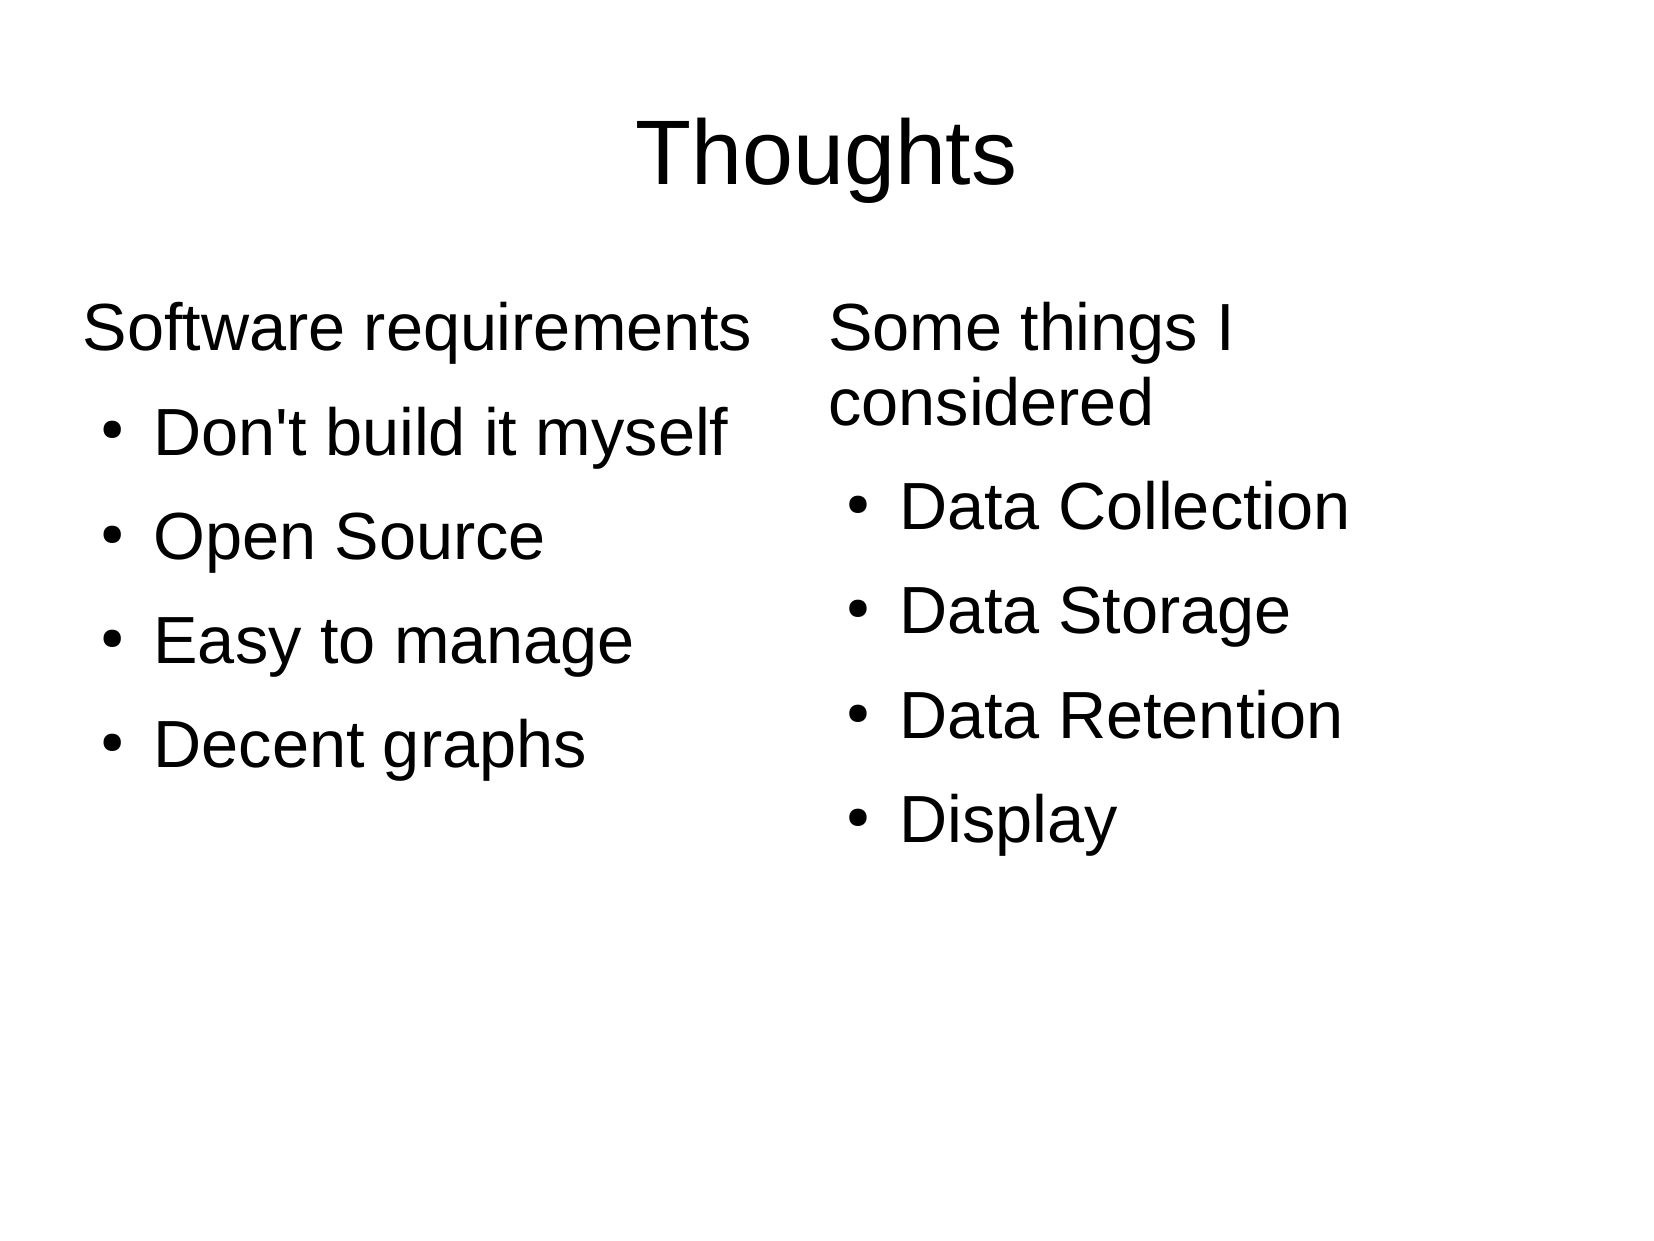

# Thoughts
Software requirements
Don't build it myself
Open Source
Easy to manage
Decent graphs
Some things I considered
Data Collection
Data Storage
Data Retention
Display